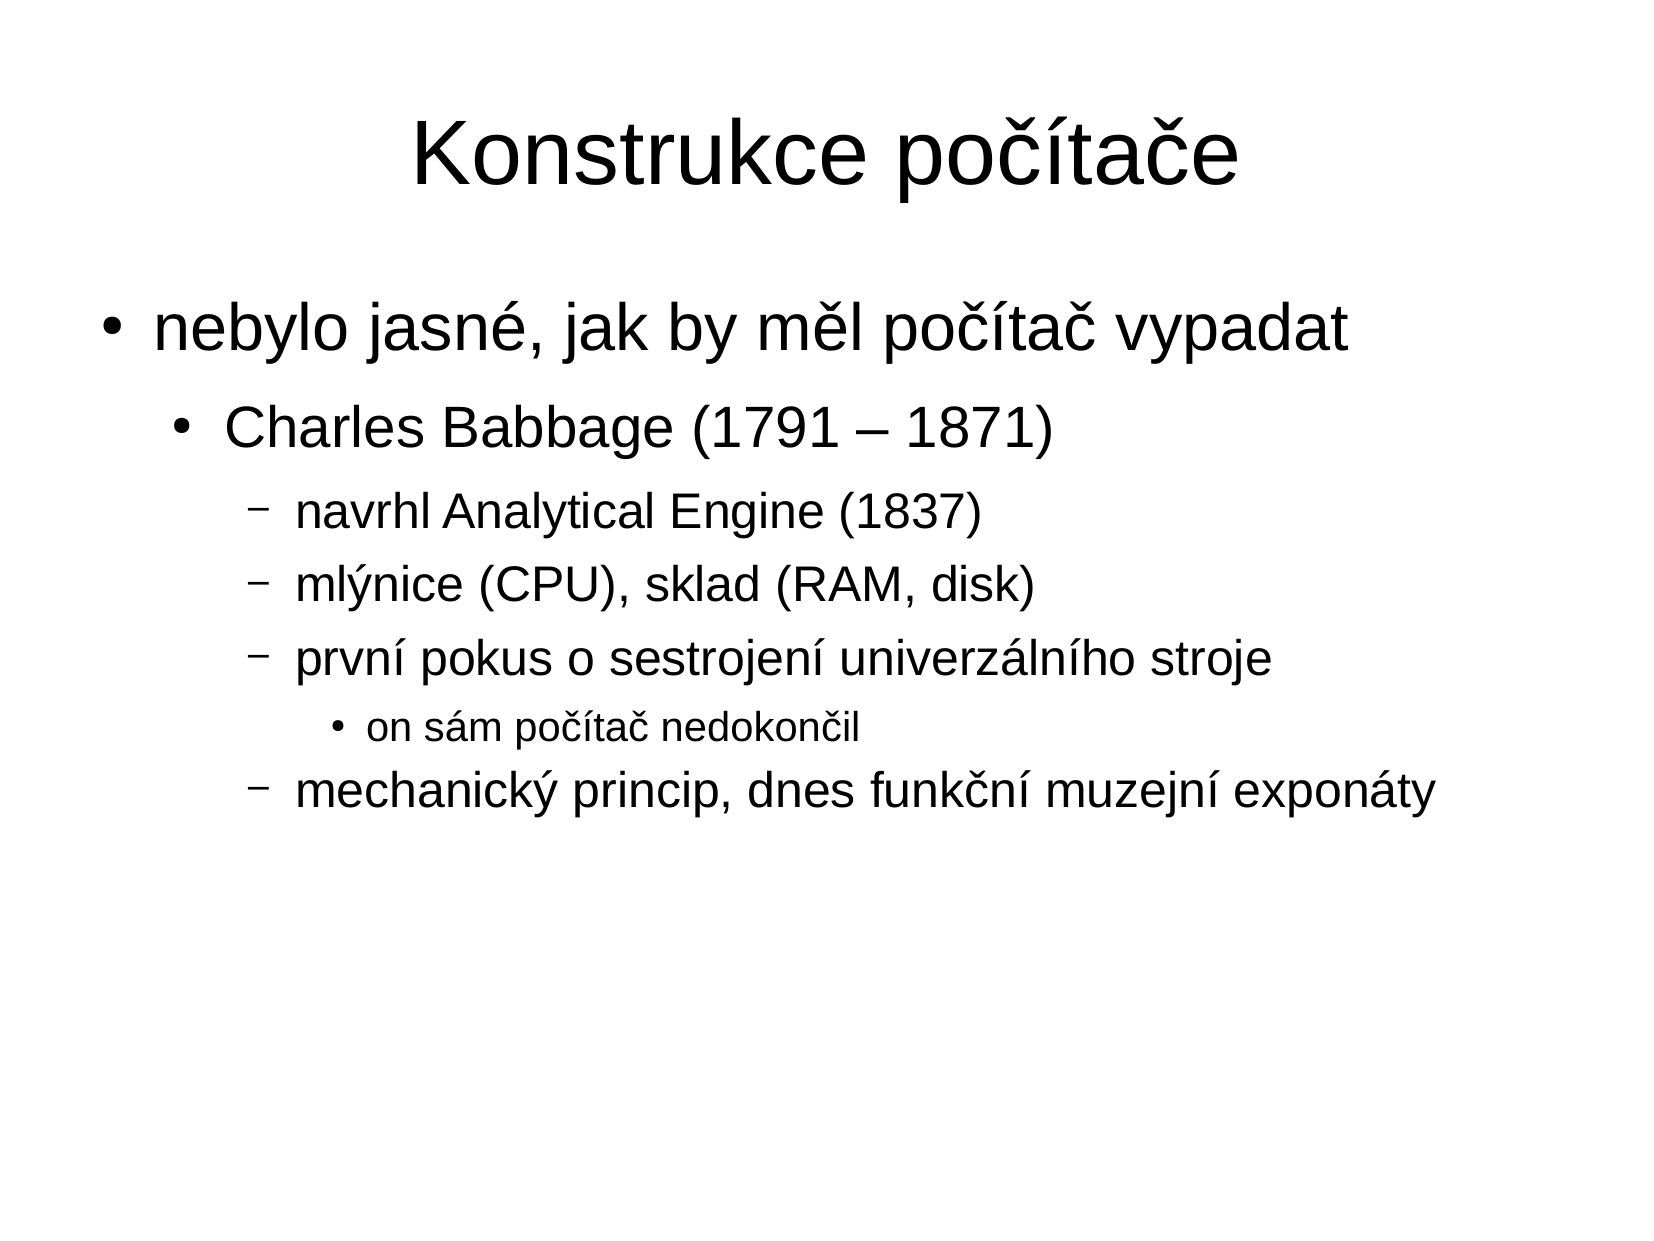

# Konstrukce počítače
nebylo jasné, jak by měl počítač vypadat
Charles Babbage (1791 – 1871)
navrhl Analytical Engine (1837)
mlýnice (CPU), sklad (RAM, disk)
první pokus o sestrojení univerzálního stroje
on sám počítač nedokončil
mechanický princip, dnes funkční muzejní exponáty